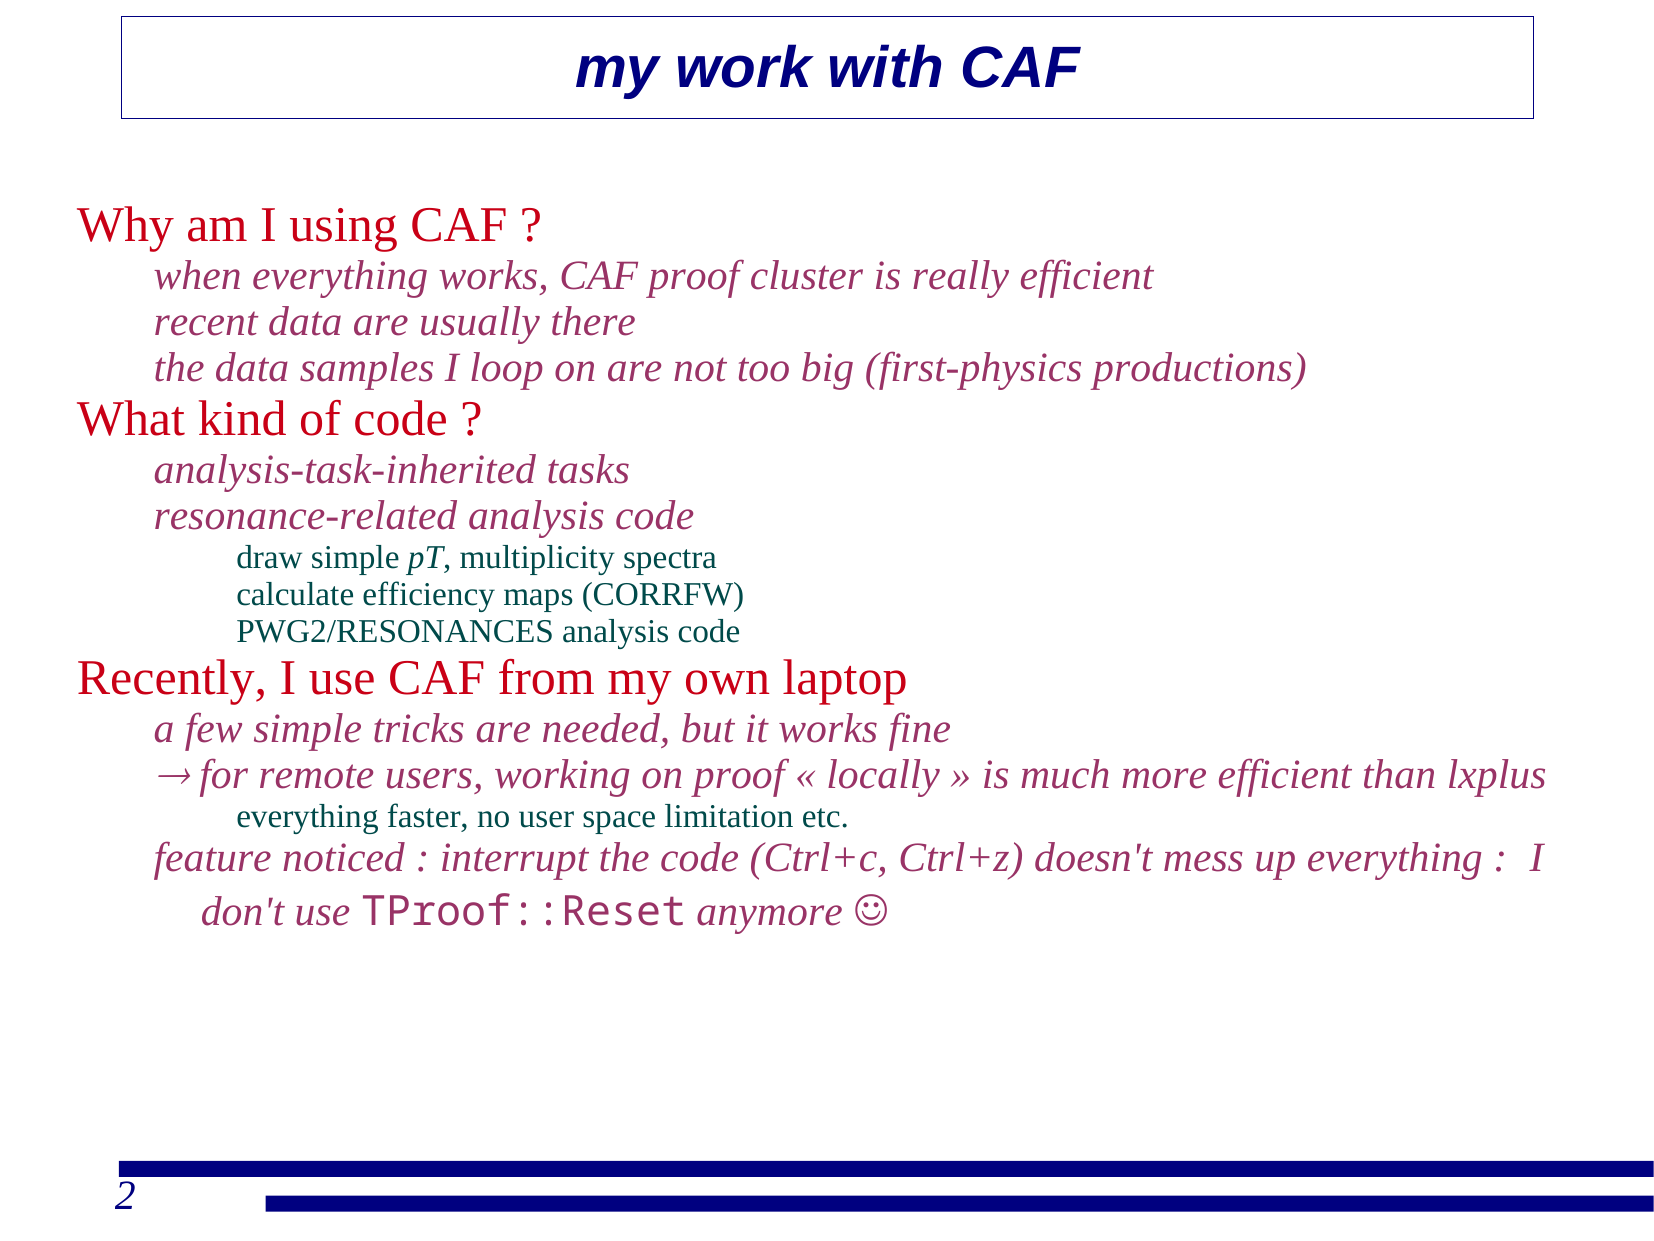

# my work with CAF
Why am I using CAF ?
when everything works, CAF proof cluster is really efficient
recent data are usually there
the data samples I loop on are not too big (first-physics productions)
What kind of code ?
analysis-task-inherited tasks
resonance-related analysis code
draw simple pT, multiplicity spectra
calculate efficiency maps (CORRFW)
PWG2/RESONANCES analysis code
Recently, I use CAF from my own laptop
a few simple tricks are needed, but it works fine
 for remote users, working on proof « locally » is much more efficient than lxplus
everything faster, no user space limitation etc.
feature noticed : interrupt the code (Ctrl+c, Ctrl+z) doesn't mess up everything : 	I don't use TProof::Reset anymore 